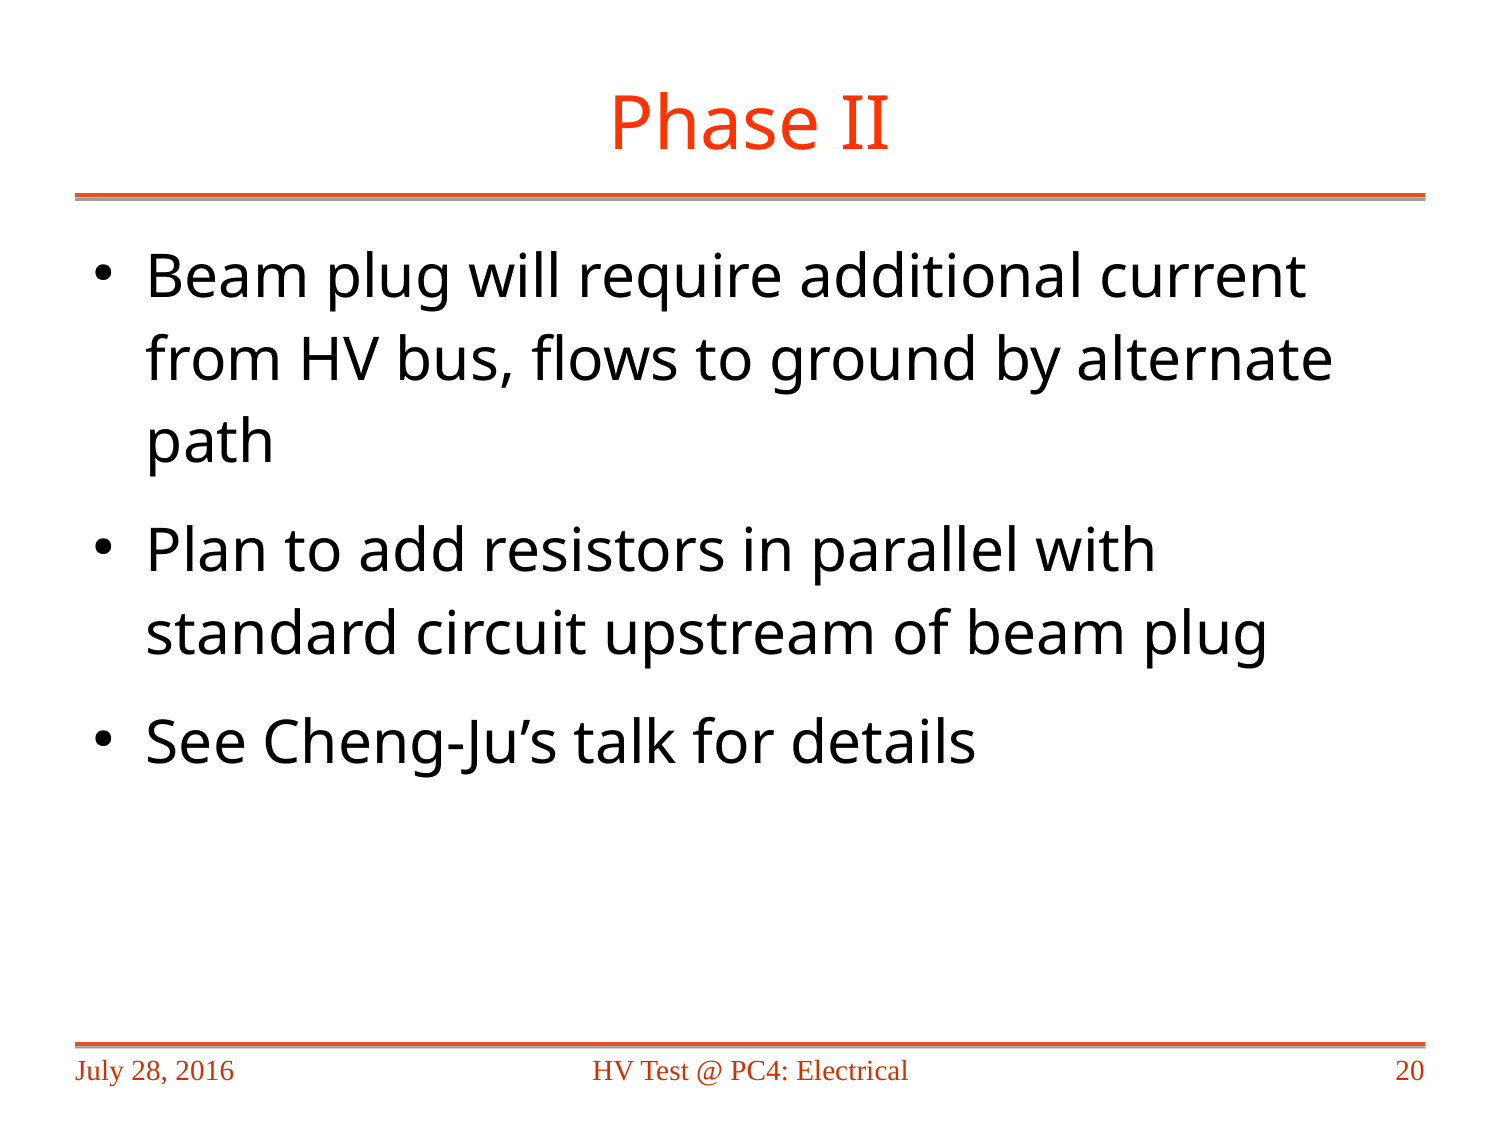

# Phase II
Beam plug will require additional current from HV bus, flows to ground by alternate path
Plan to add resistors in parallel with standard circuit upstream of beam plug
See Cheng-Ju’s talk for details
July 28, 2016
HV Test @ PC4: Electrical
20